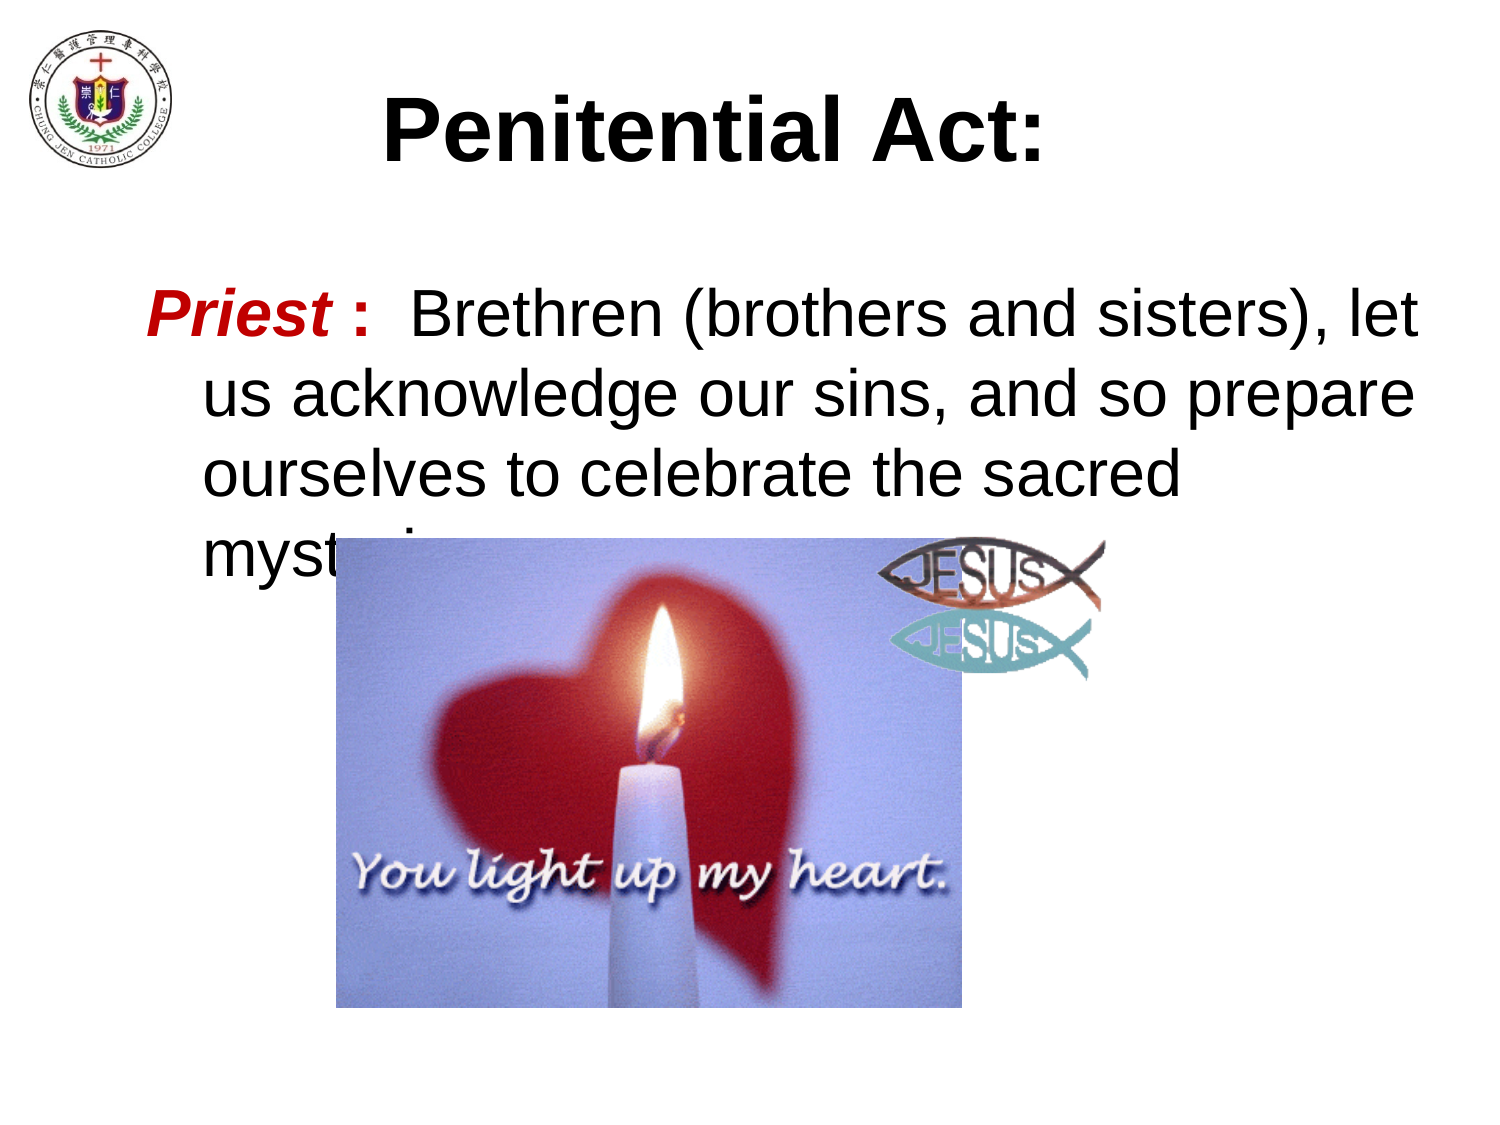

# Penitential Act:
Priest :  Brethren (brothers and sisters), let us acknowledge our sins, and so prepare ourselves to celebrate the sacred mysteries.